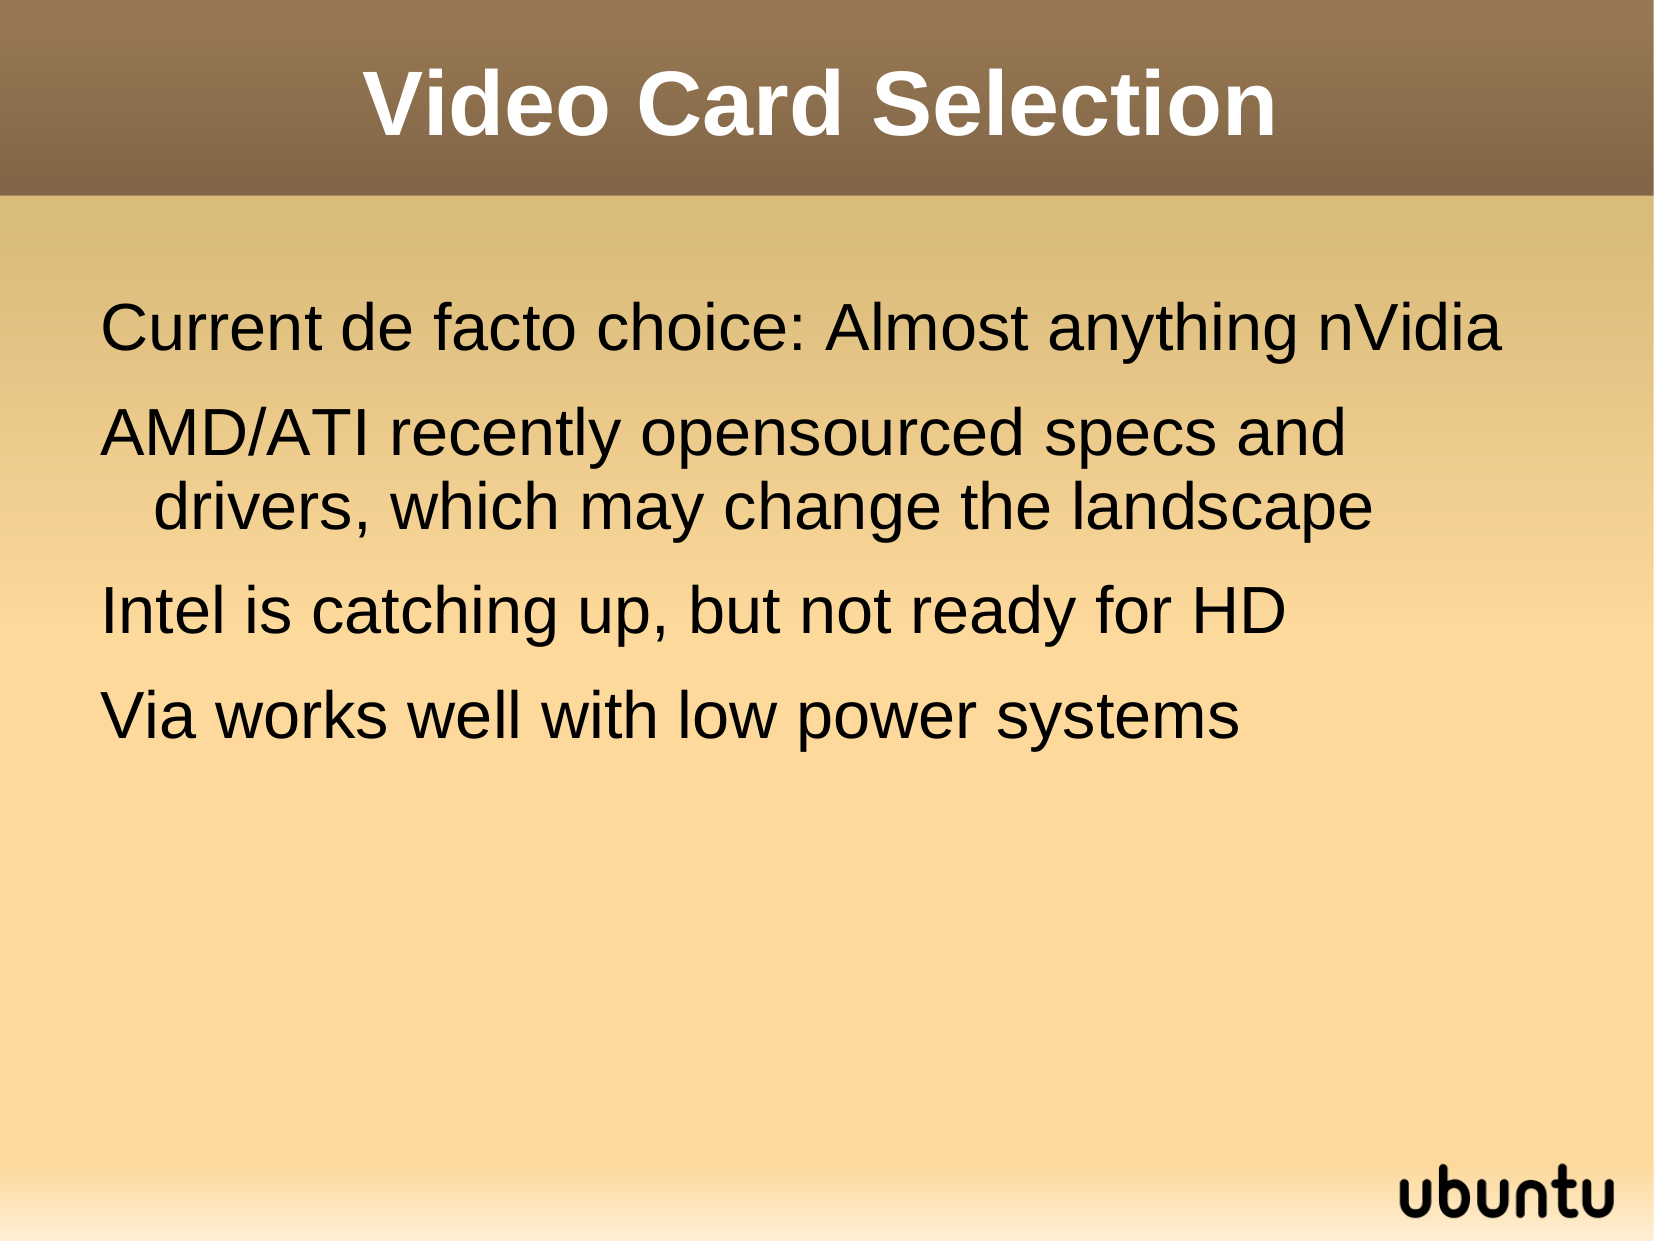

# Video Card Selection
Current de facto choice: Almost anything nVidia
AMD/ATI recently opensourced specs and drivers, which may change the landscape
Intel is catching up, but not ready for HD
Via works well with low power systems